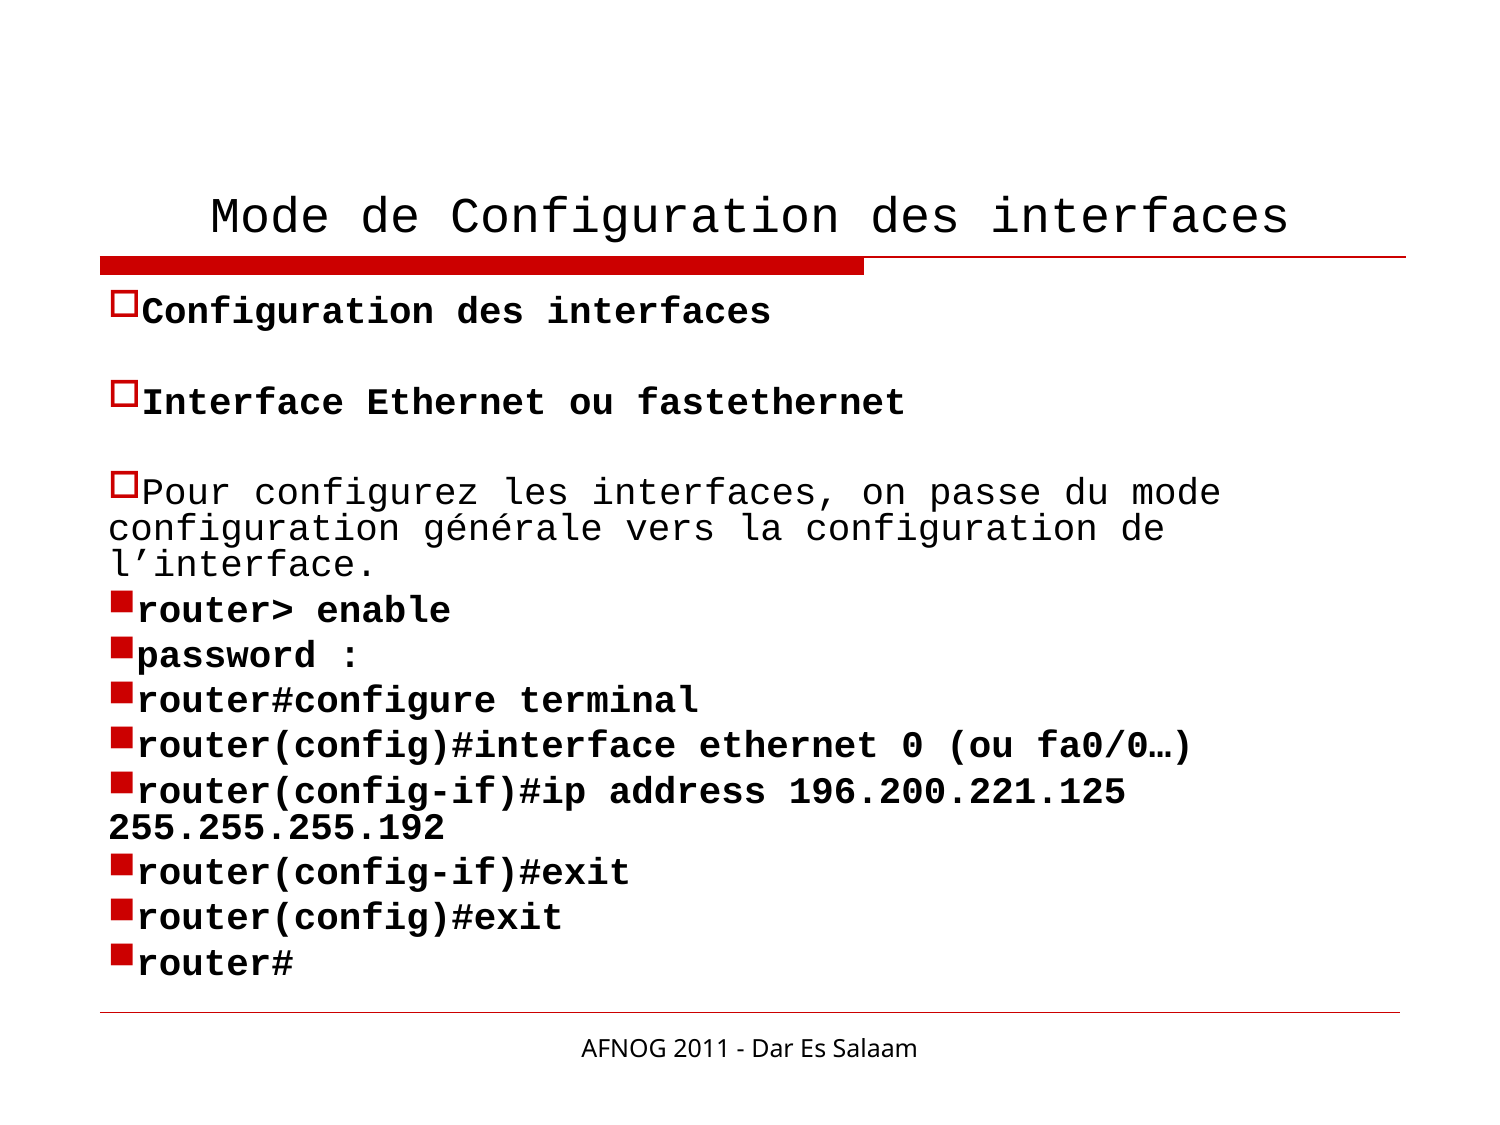

# Mode de Configuration des interfaces
Configuration des interfaces
Interface Ethernet ou fastethernet
Pour configurez les interfaces, on passe du mode configuration générale vers la configuration de l’interface.
router> enable
password :
router#configure terminal
router(config)#interface ethernet 0 (ou fa0/0…)
router(config-if)#ip address 196.200.221.125 255.255.255.192
router(config-if)#exit
router(config)#exit
router#
AFNOG 2011 - Dar Es Salaam